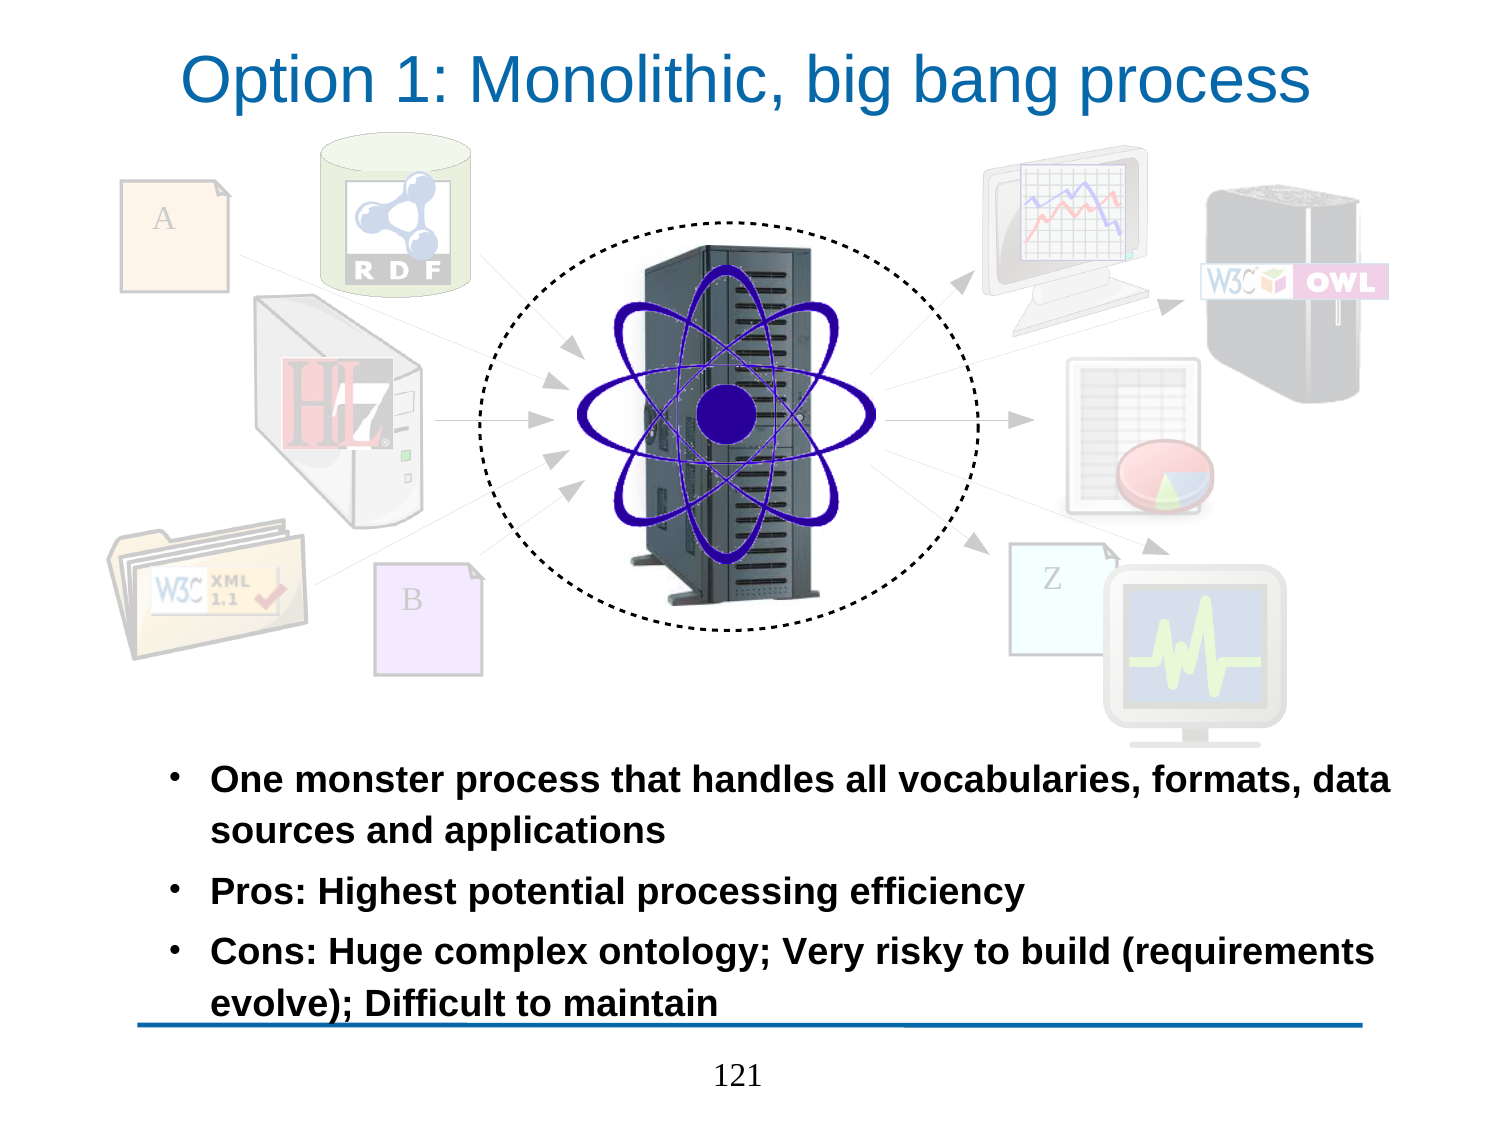

# Option 1: Monolithic, big bang process
X
A
Y
Z
B
One monster process that handles all vocabularies, formats, data sources and applications
Pros: Highest potential processing efficiency
Cons: Huge complex ontology; Very risky to build (requirements evolve); Difficult to maintain
121